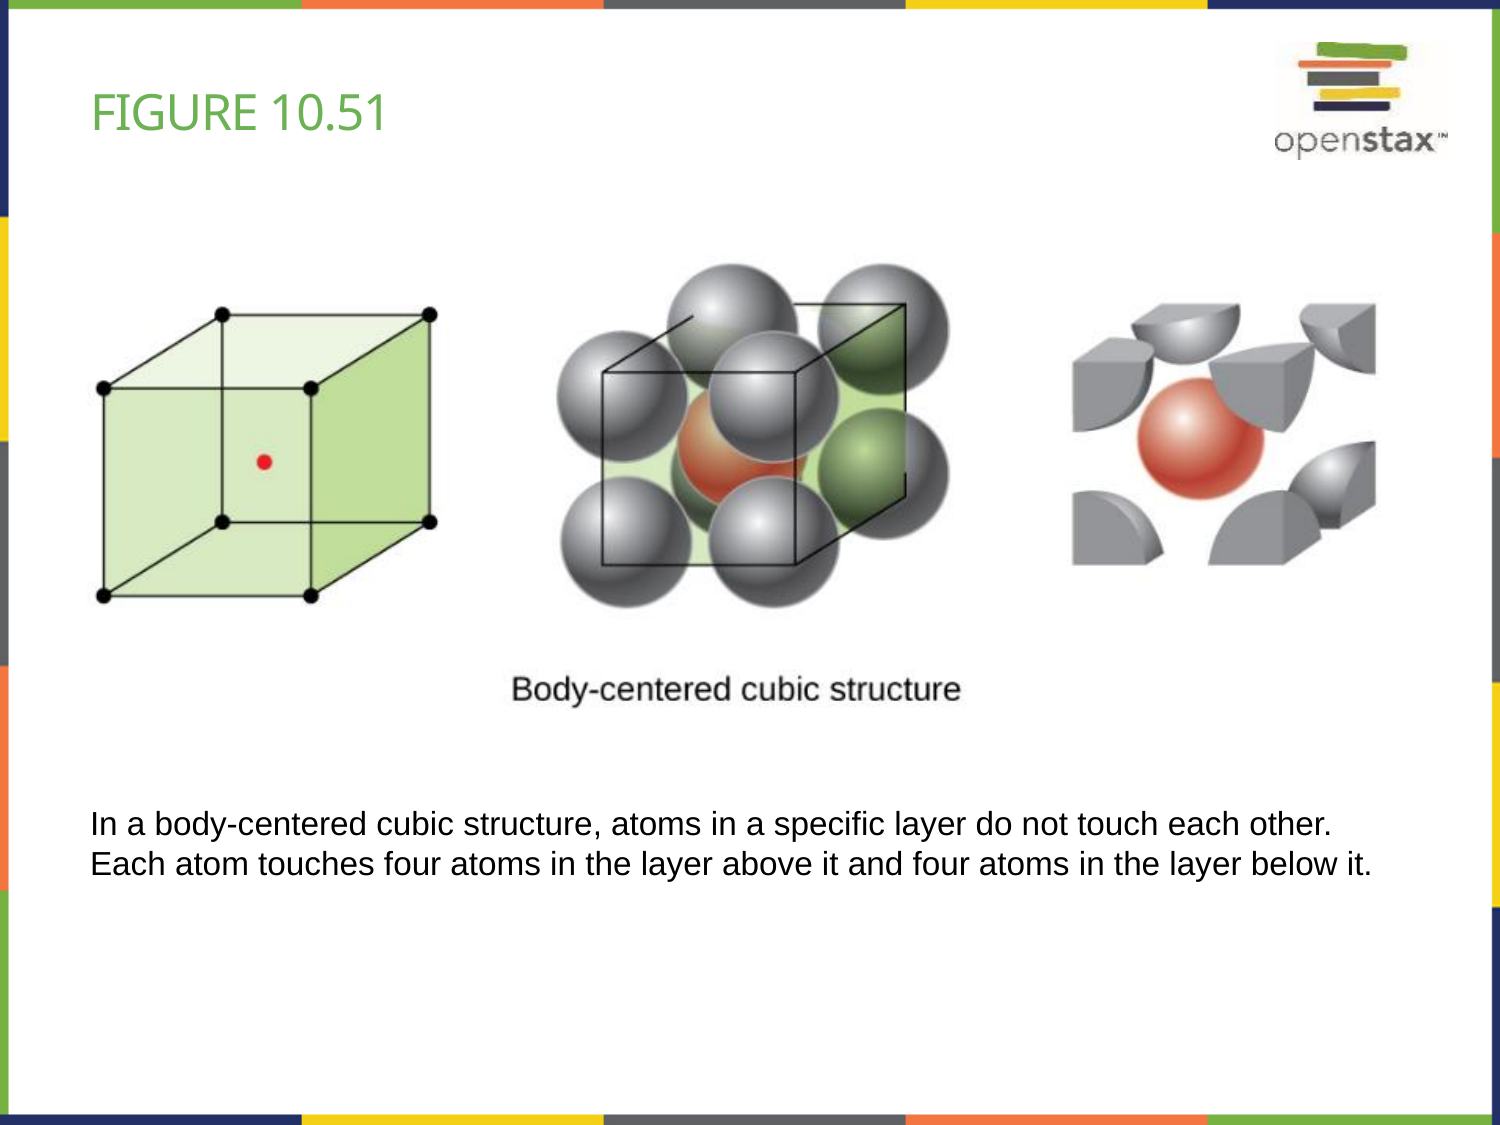

# Figure 10.51
In a body-centered cubic structure, atoms in a specific layer do not touch each other. Each atom touches four atoms in the layer above it and four atoms in the layer below it.